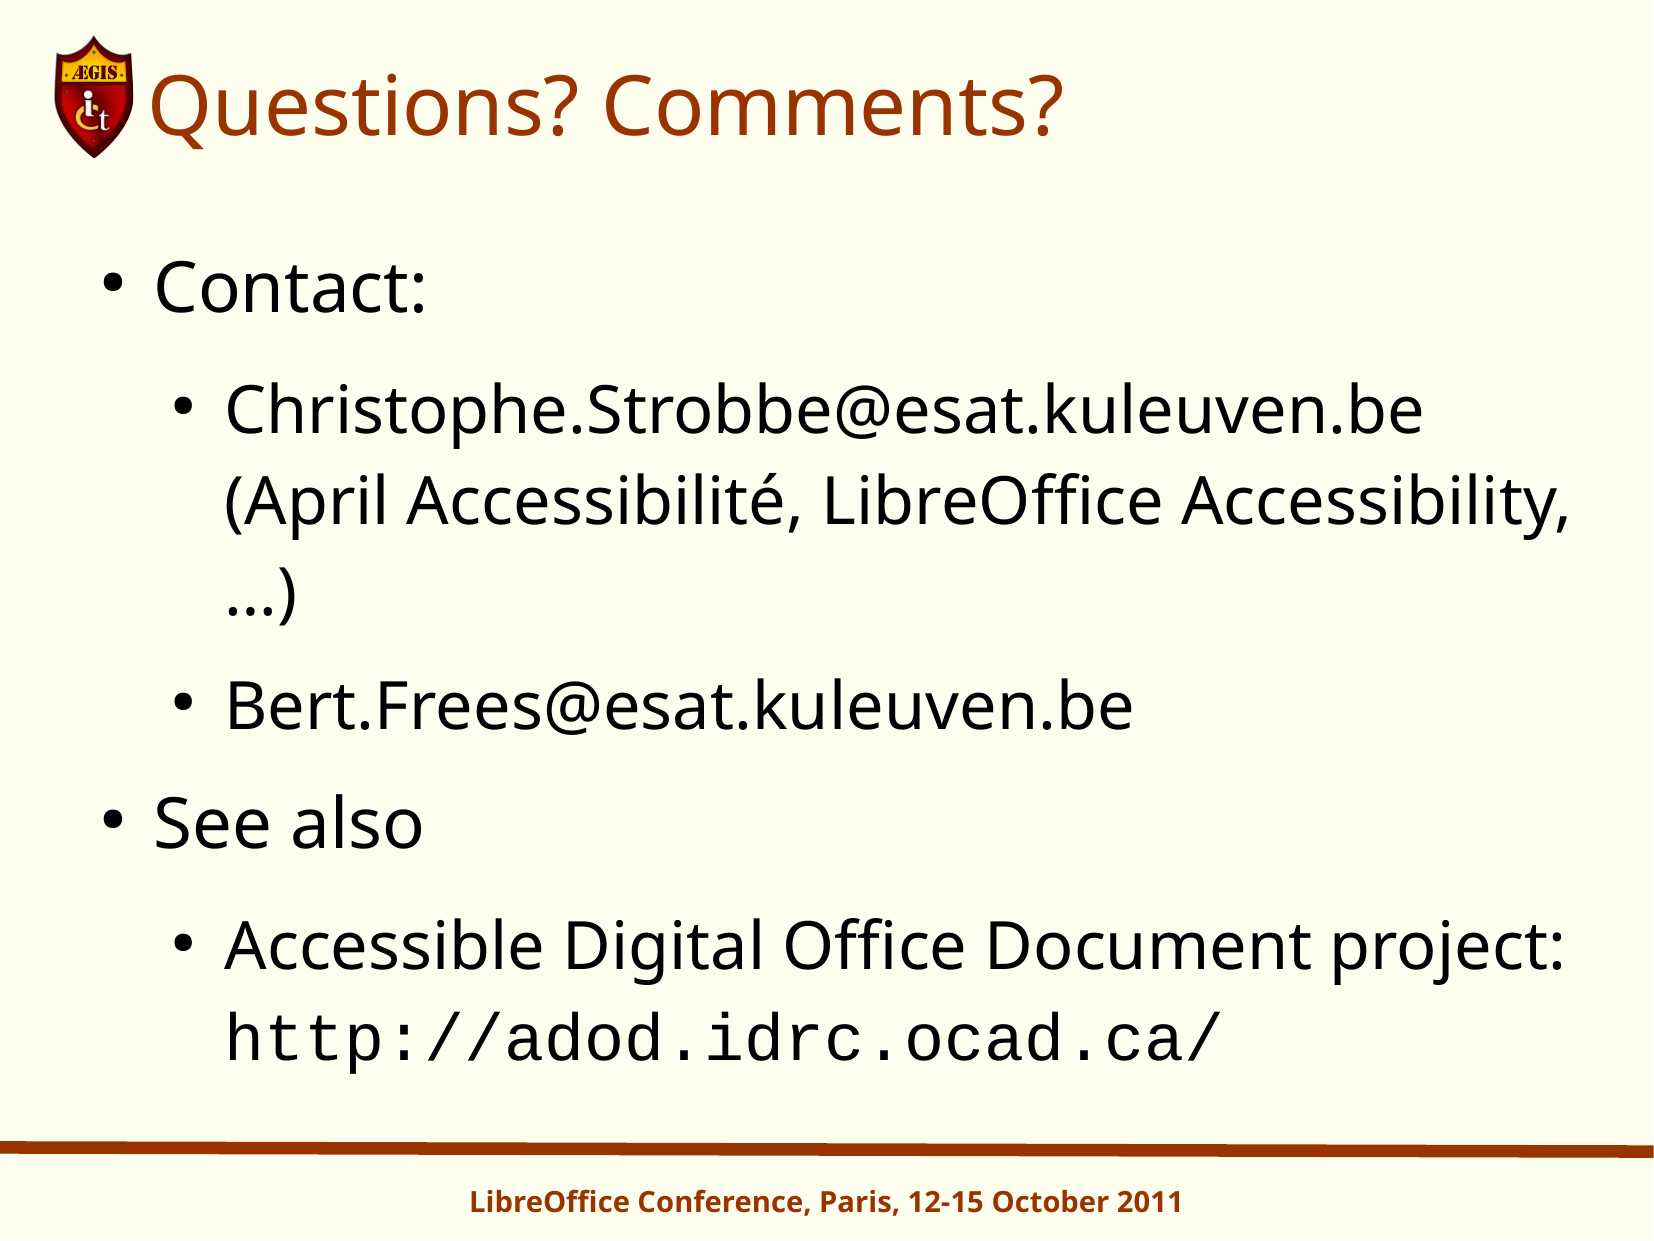

# Questions? Comments?
Contact:
Christophe.Strobbe@esat.kuleuven.be
(April Accessibilité, LibreOffice Accessibility, …)
Bert.Frees@esat.kuleuven.be
See also
Accessible Digital Office Document project: http://adod.idrc.ocad.ca/